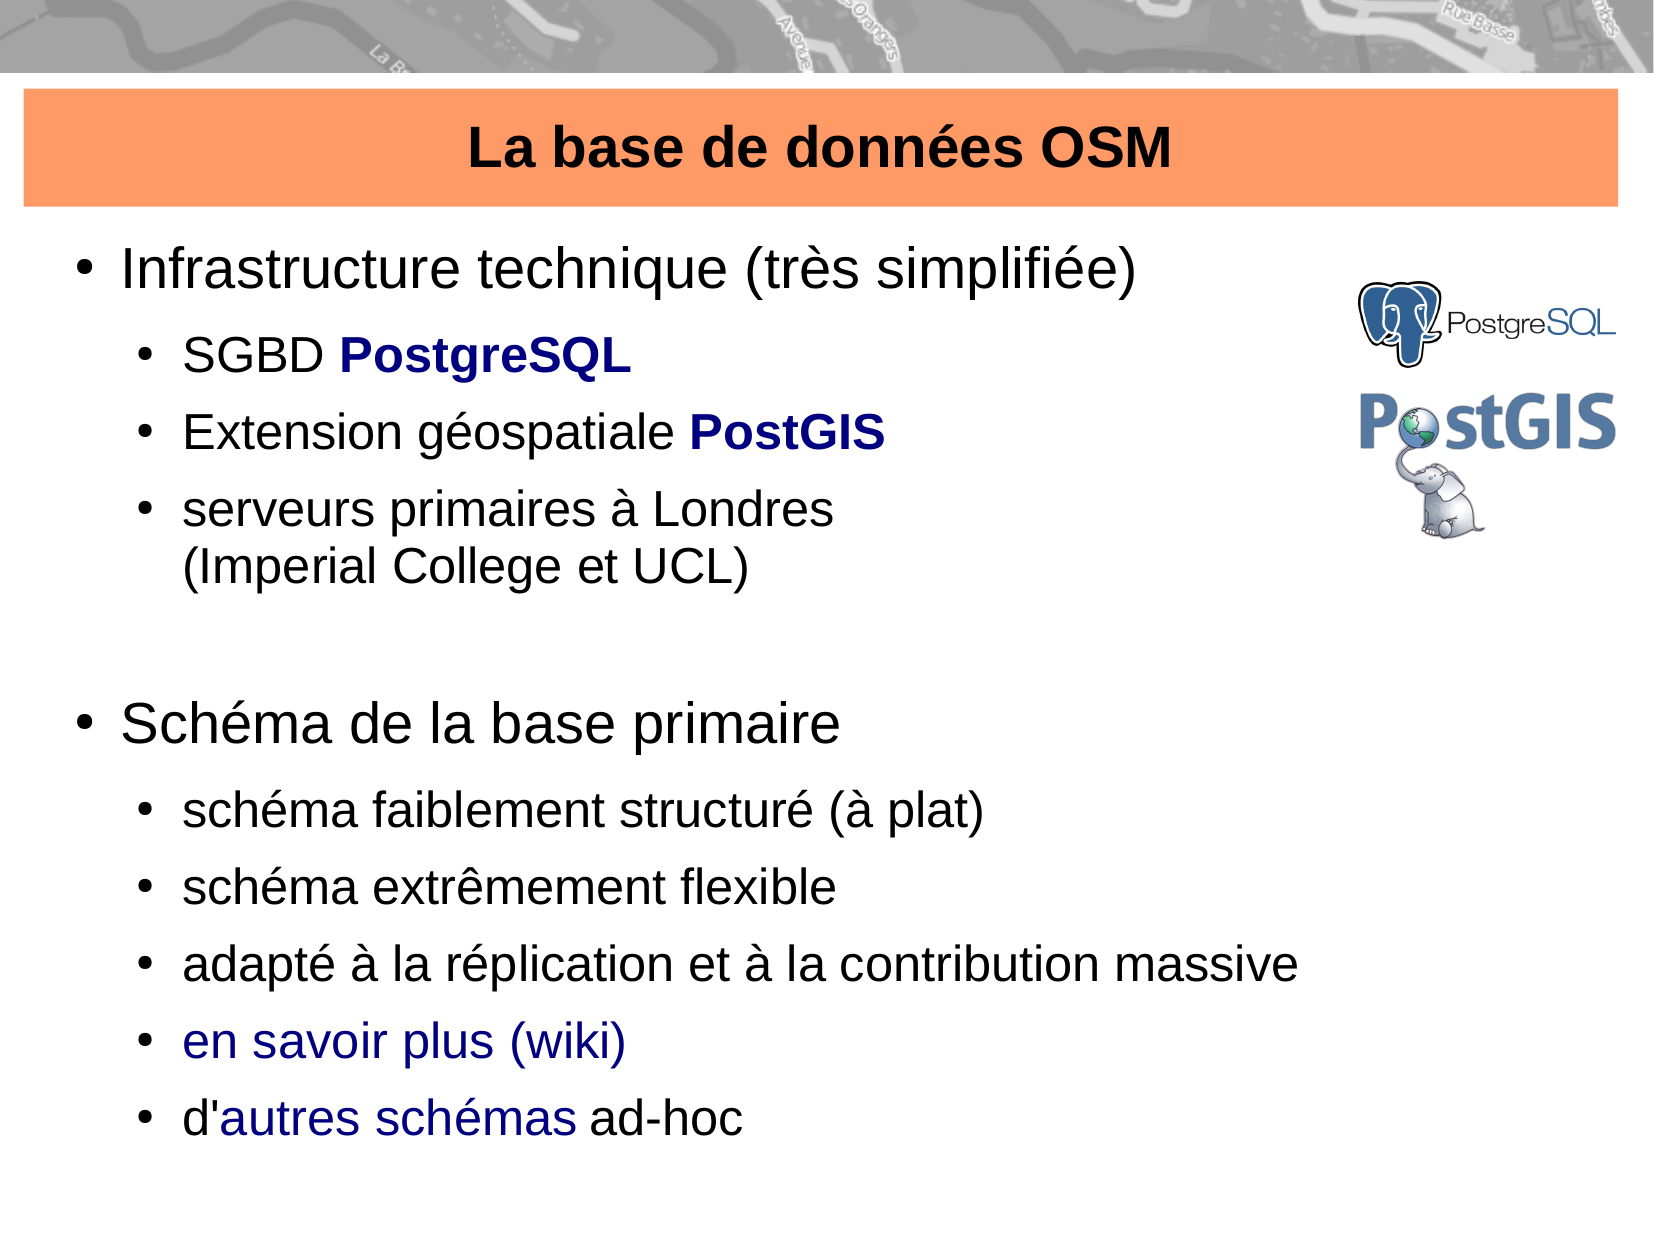

| | | | |
| --- | --- | --- | --- |
La base de données OSM
# Infrastructure technique (très simplifiée)
SGBD PostgreSQL
Extension géospatiale PostGIS
serveurs primaires à Londres
(Imperial College et UCL)
Schéma de la base primaire
schéma faiblement structuré (à plat)
schéma extrêmement flexible
adapté à la réplication et à la contribution massive
en savoir plus (wiki)
d'autres schémas ad-hoc